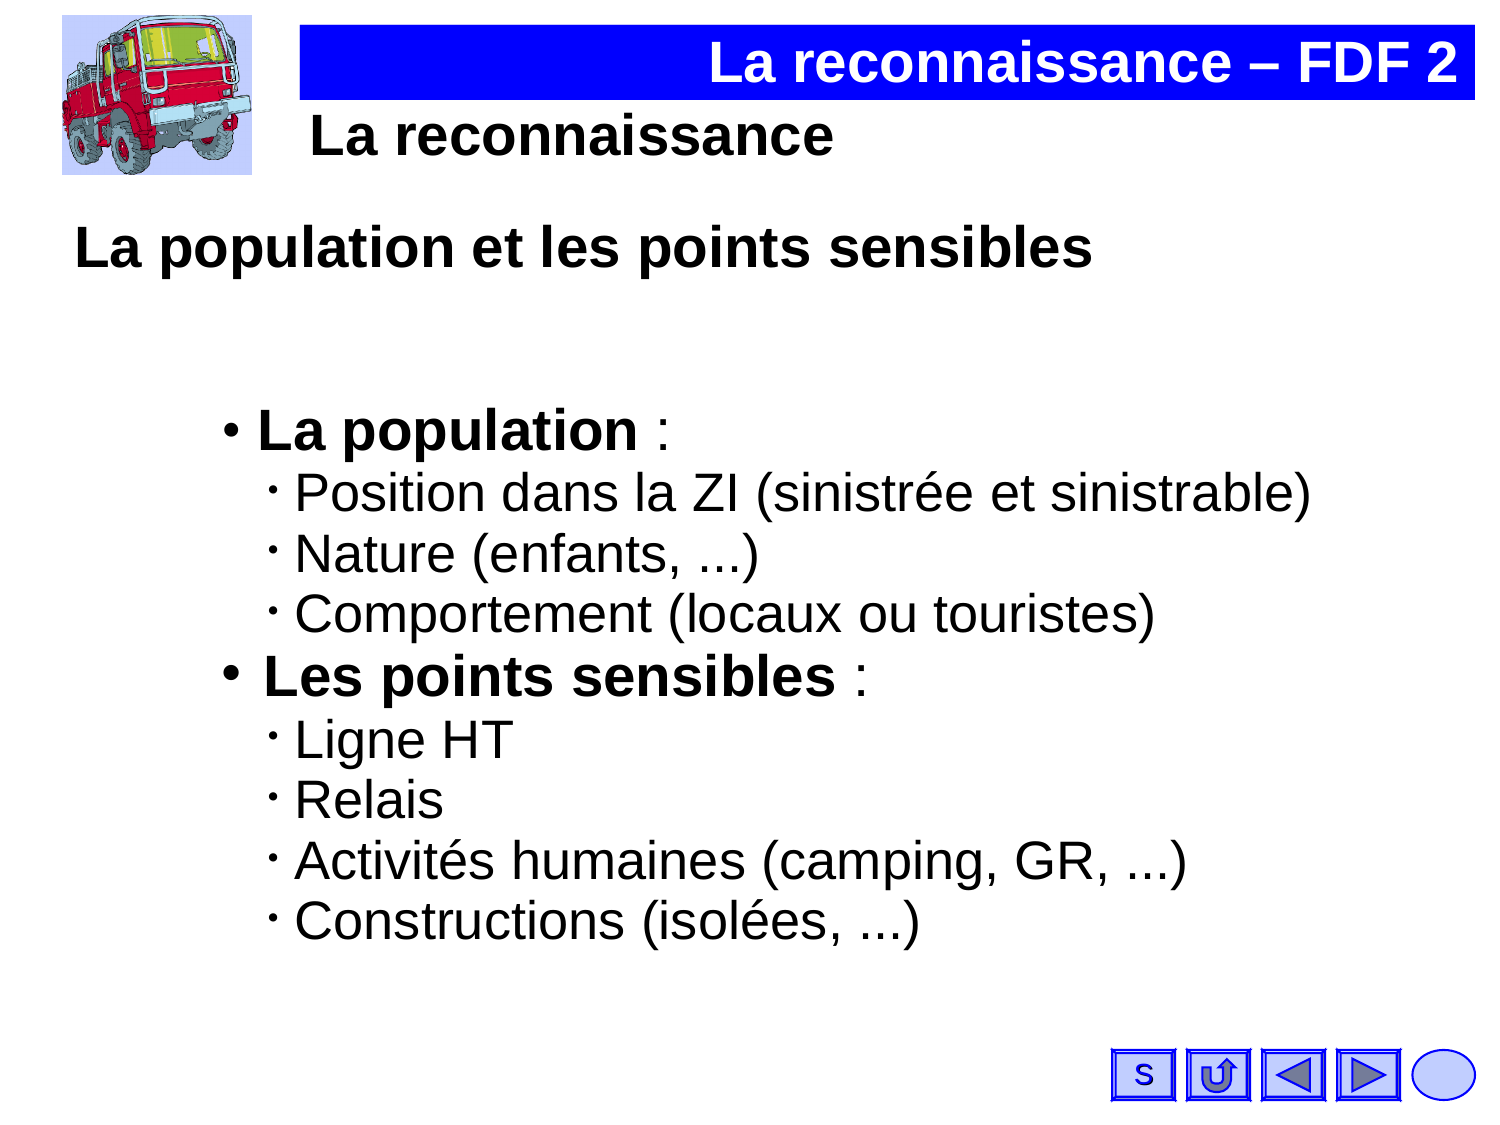

La reconnaissance – FDF 2
La reconnaissance
La population et les points sensibles
 La population :
 Position dans la ZI (sinistrée et sinistrable)
 Nature (enfants, ...)
 Comportement (locaux ou touristes)
 Les points sensibles :
 Ligne HT
 Relais
 Activités humaines (camping, GR, ...)
 Constructions (isolées, ...)